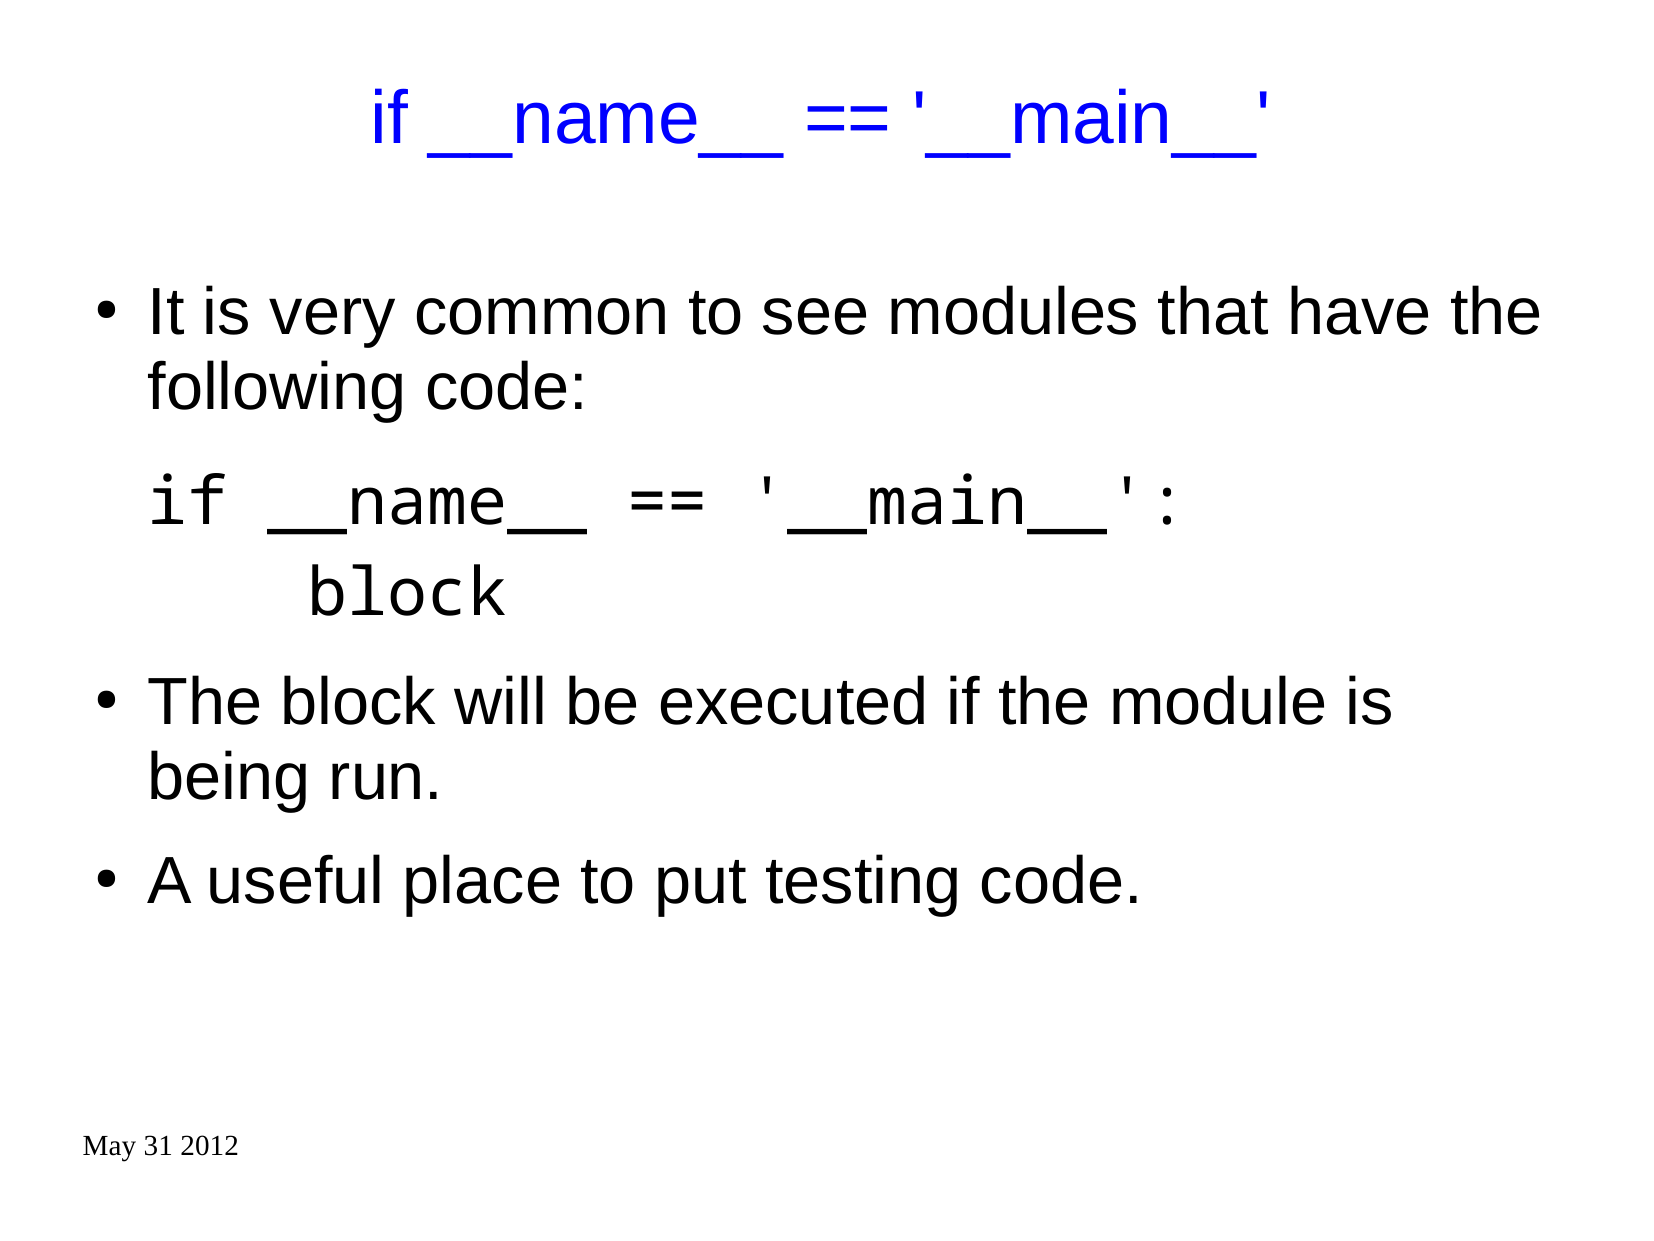

# if __name__ == '__main__'
It is very common to see modules that have the following code:
if __name__ == '__main__': block
The block will be executed if the module is being run.
A useful place to put testing code.
May 31 2012